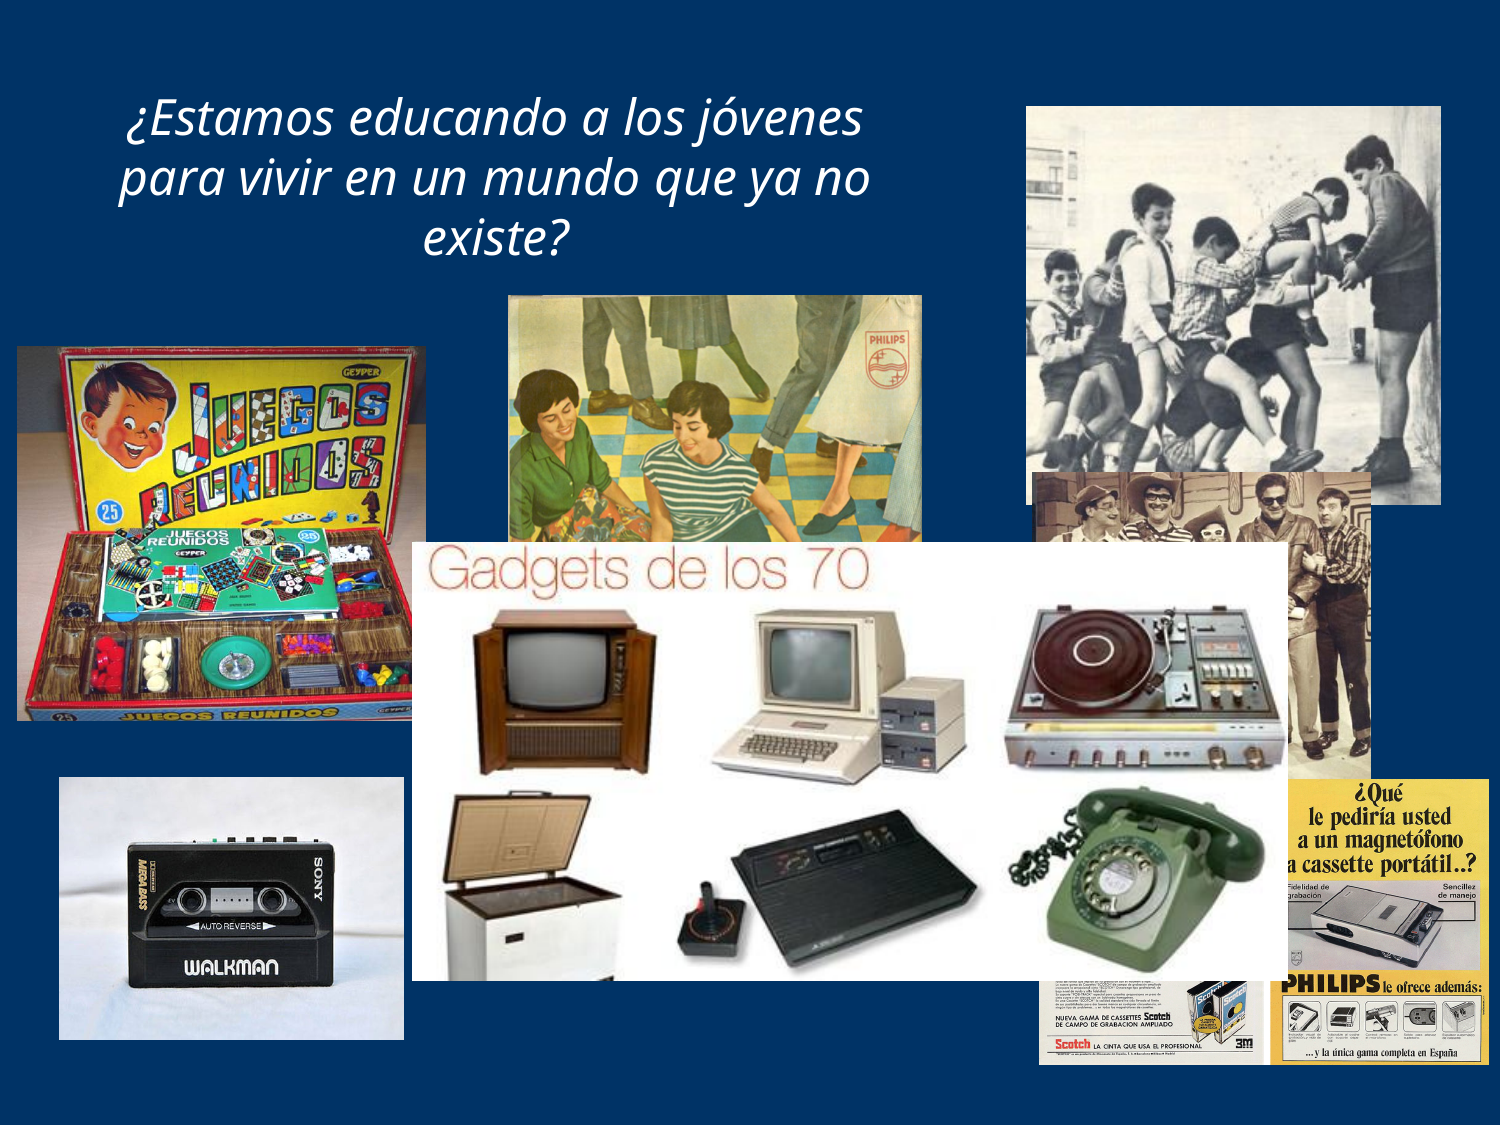

# ¿Estamos educando a los jóvenes para vivir en un mundo que ya no existe?